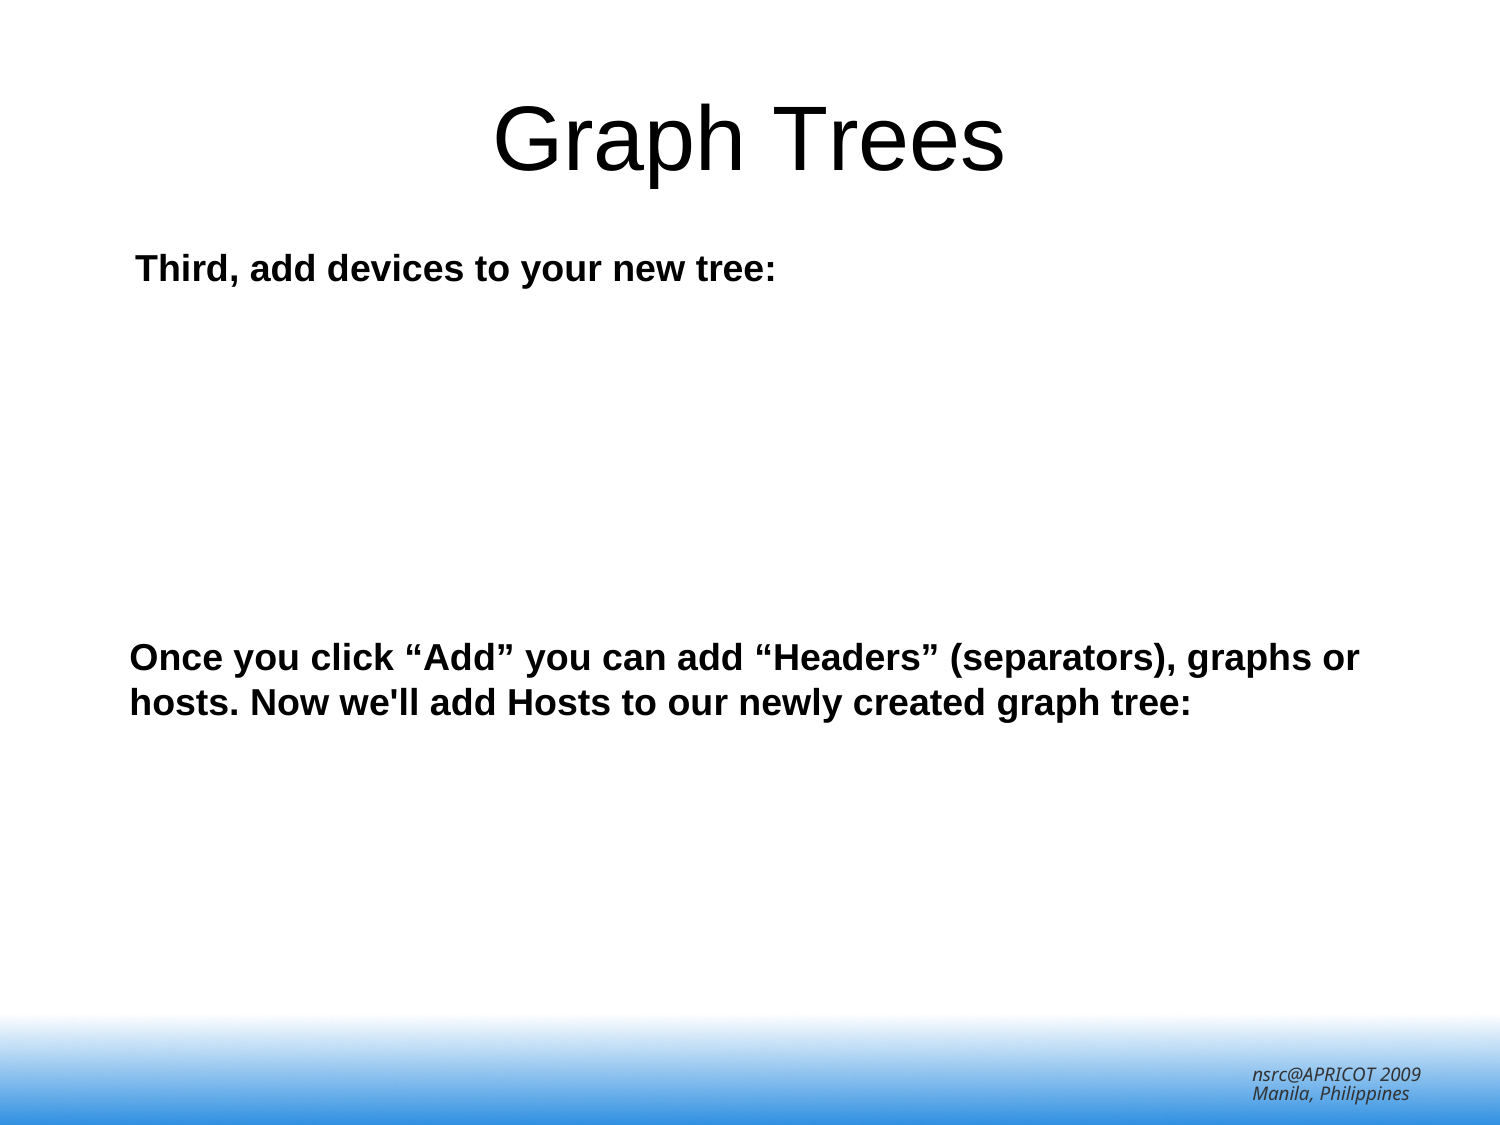

# Graph Trees
Third, add devices to your new tree:
Once you click “Add” you can add “Headers” (separators), graphs or hosts. Now we'll add Hosts to our newly created graph tree: